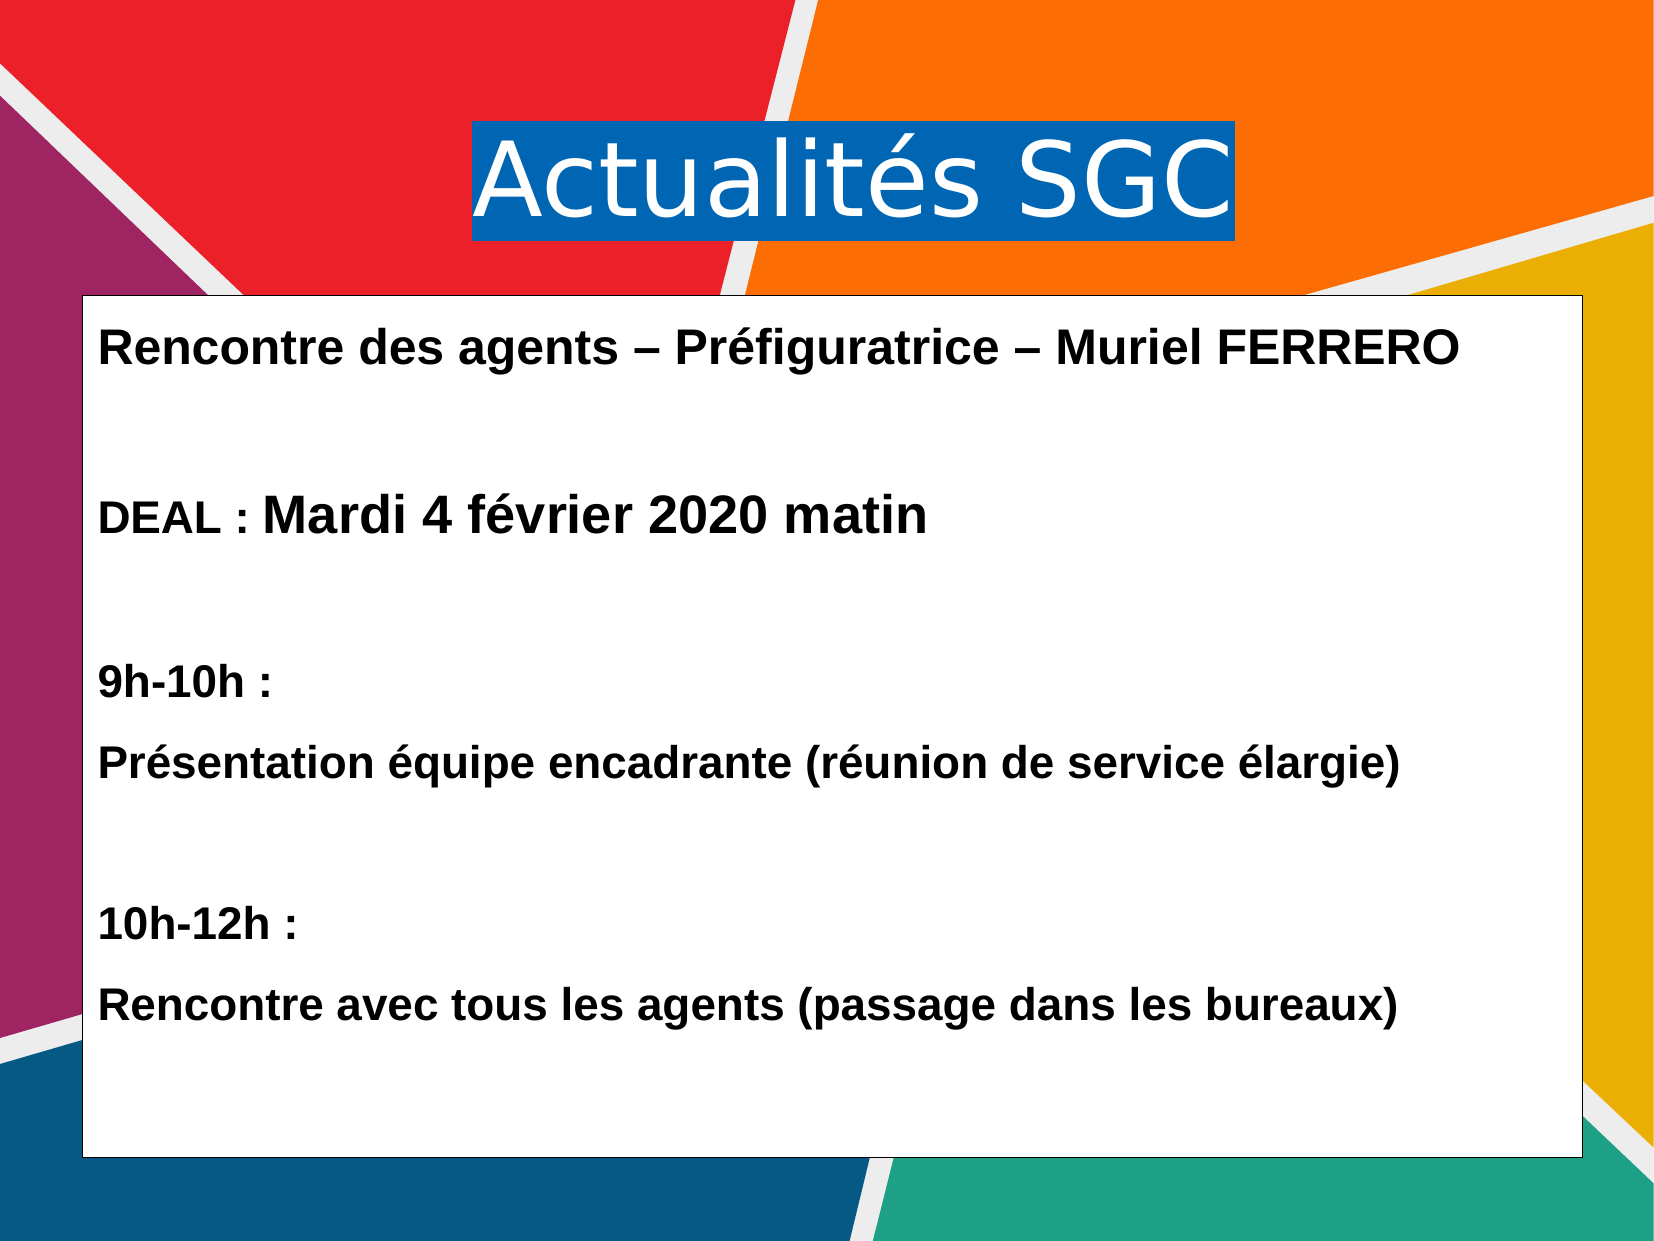

# Actualités SGC
Rencontre des agents – Préfiguratrice – Muriel FERRERO
DEAL : Mardi 4 février 2020 matin
9h-10h :
Présentation équipe encadrante (réunion de service élargie)
10h-12h :
Rencontre avec tous les agents (passage dans les bureaux)